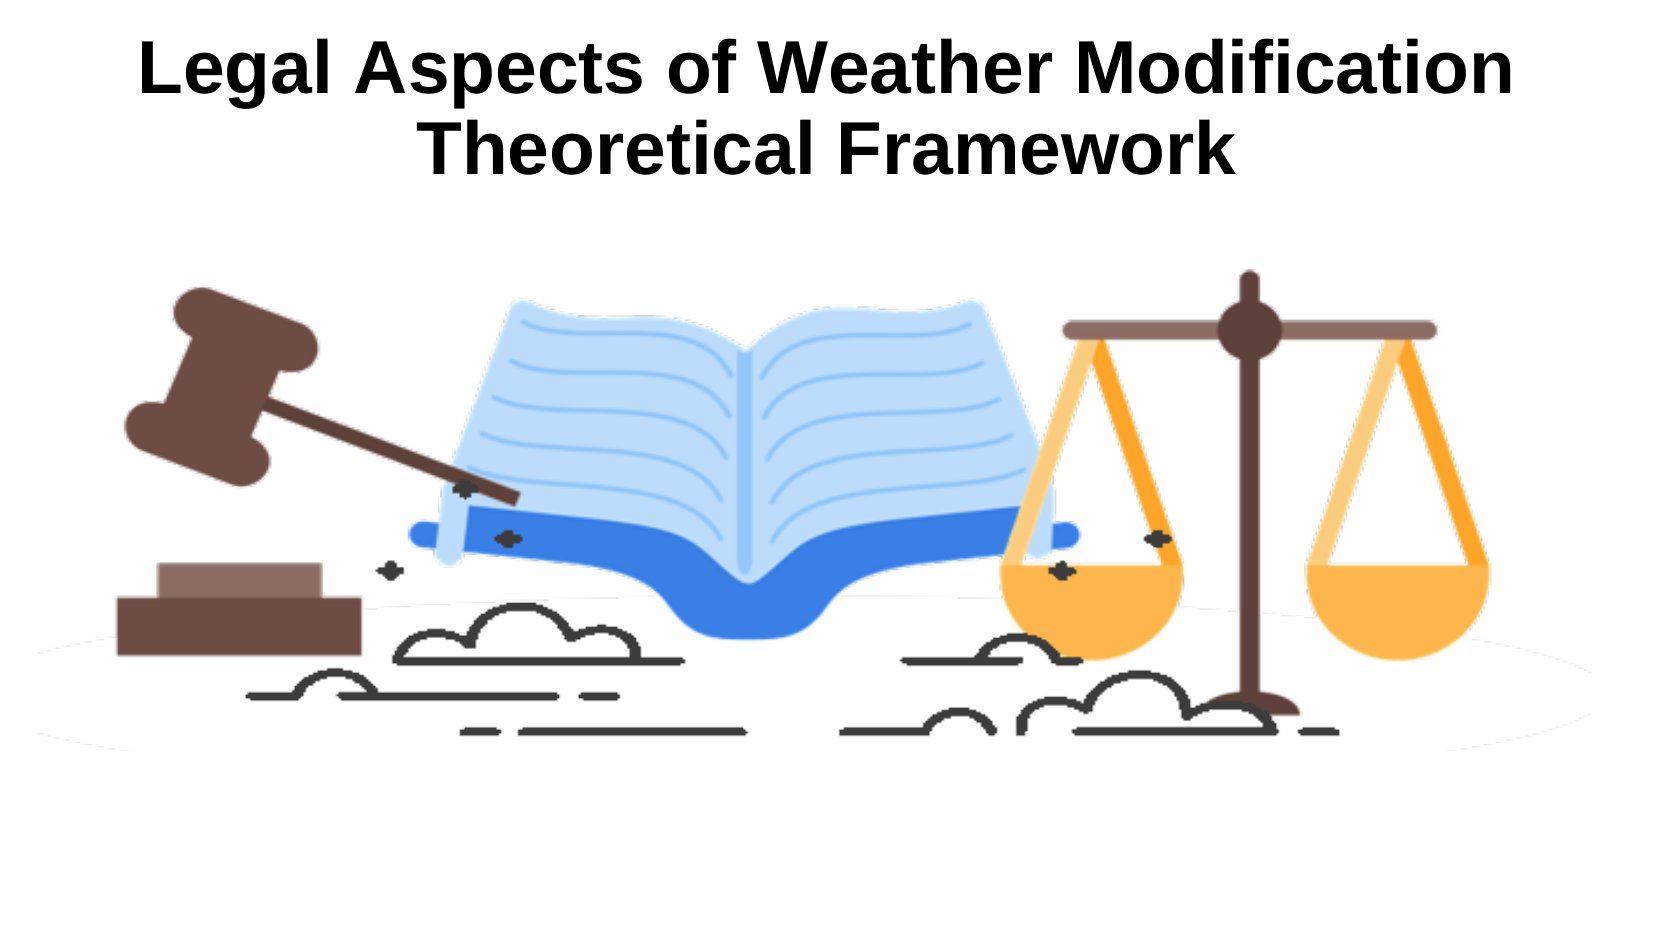

# Legal Aspects of Weather Modification Theoretical Framework
Bloom’s